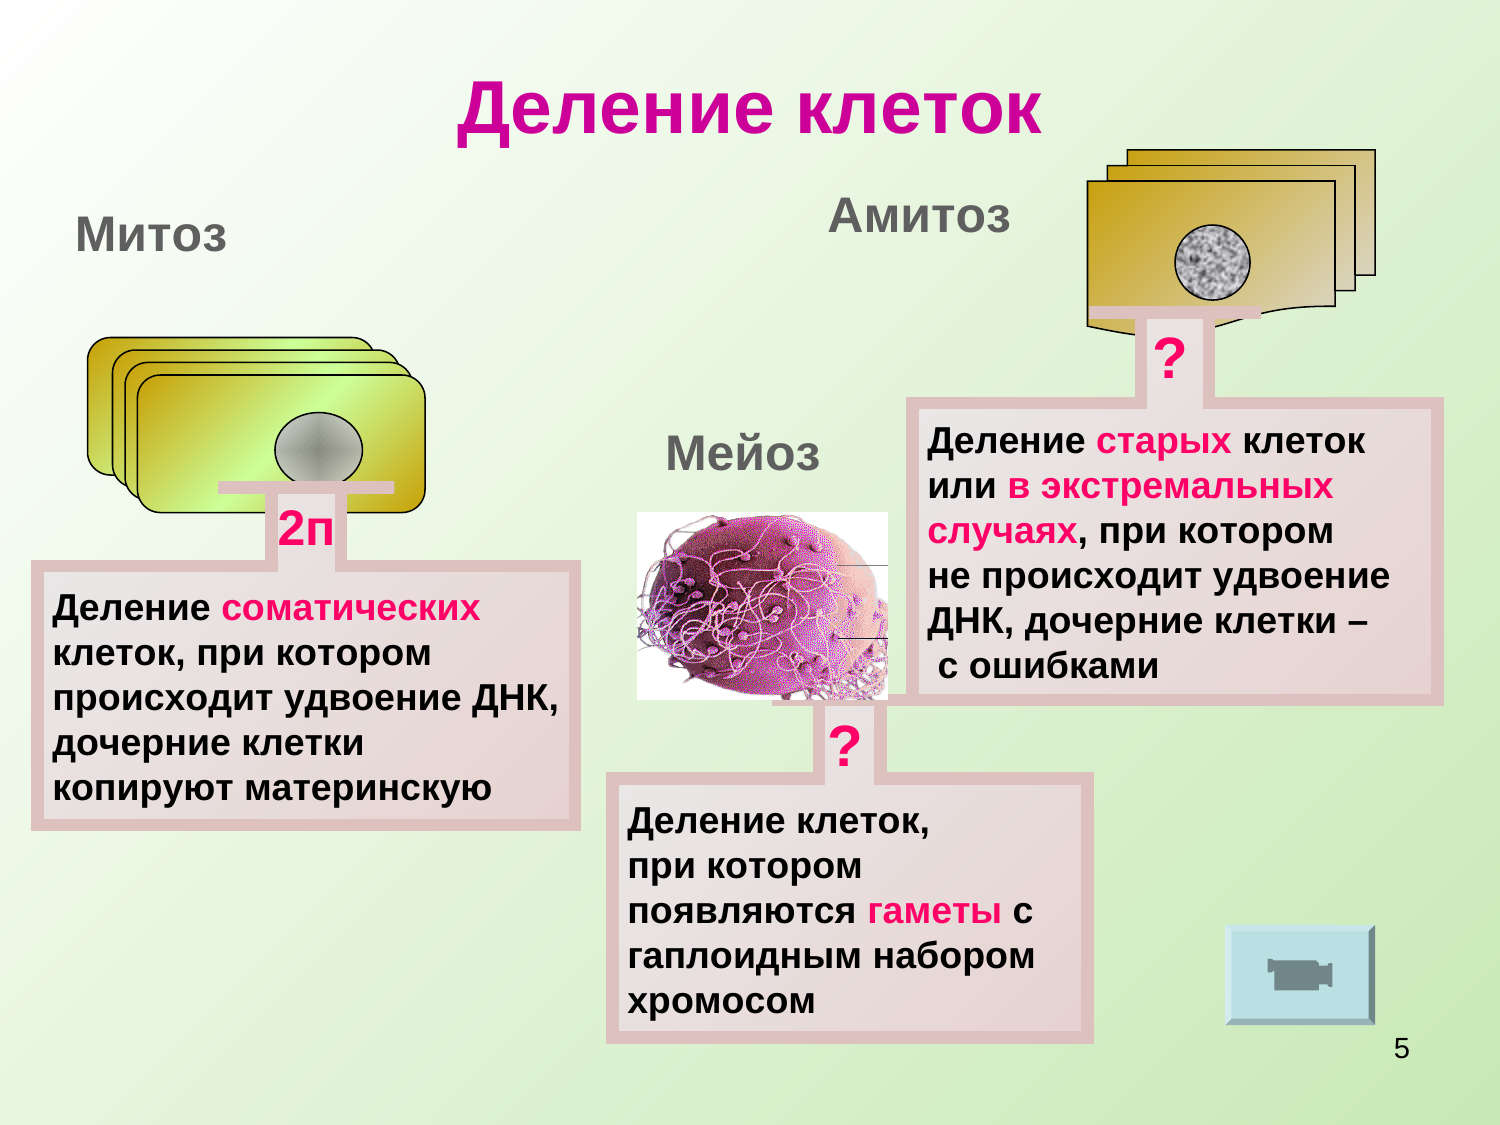

Деление клеток
Амитоз
Митоз
Деление старых клеток
или в экстремальных
случаях, при котором
не происходит удвоение
ДНК, дочерние клетки –
 с ошибками
?
Мейоз
Деление соматических
клеток, при котором
происходит удвоение ДНК,
дочерние клетки
копируют материнскую
2п
Деление клеток,
при котором
появляются гаметы с
гаплоидным набором
хромосом
?
5